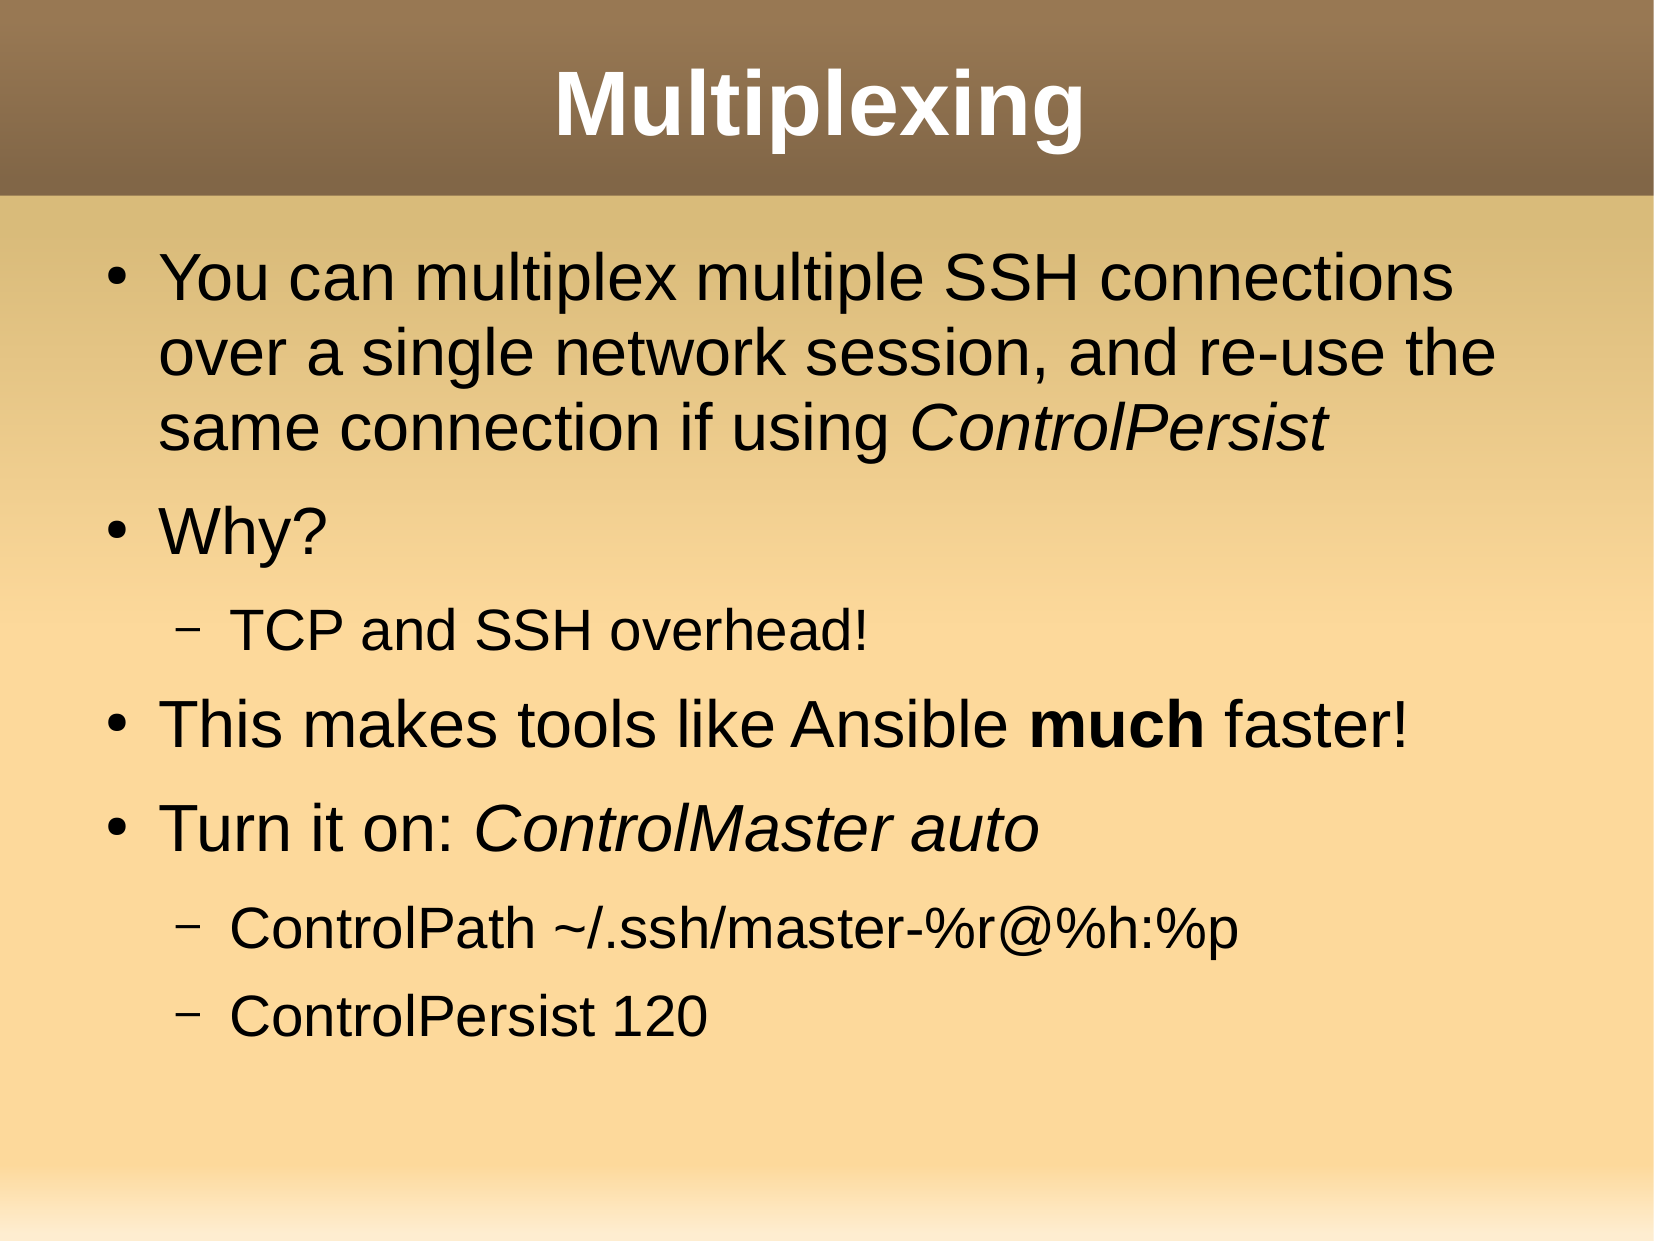

# Multiplexing
You can multiplex multiple SSH connections over a single network session, and re-use the same connection if using ControlPersist
Why?
TCP and SSH overhead!
This makes tools like Ansible much faster!
Turn it on: ControlMaster auto
ControlPath ~/.ssh/master-%r@%h:%p
ControlPersist 120